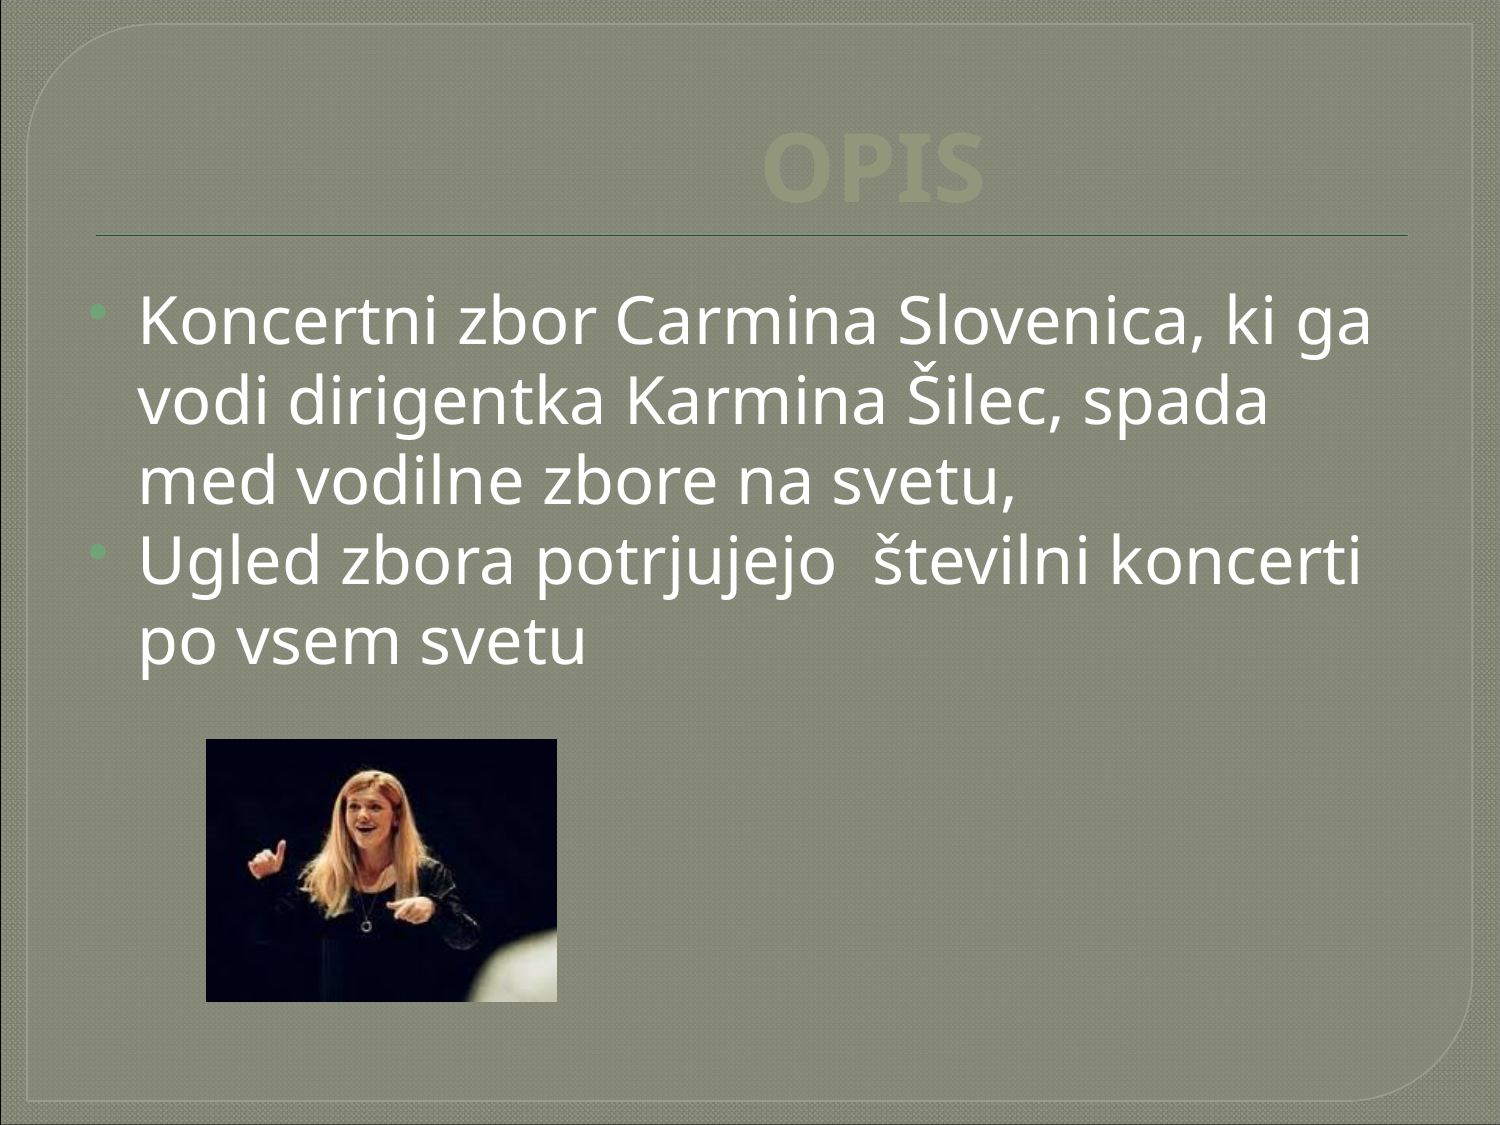

# OPIS
Koncertni zbor Carmina Slovenica, ki ga vodi dirigentka Karmina Šilec, spada med vodilne zbore na svetu,
Ugled zbora potrjujejo številni koncerti po vsem svetu